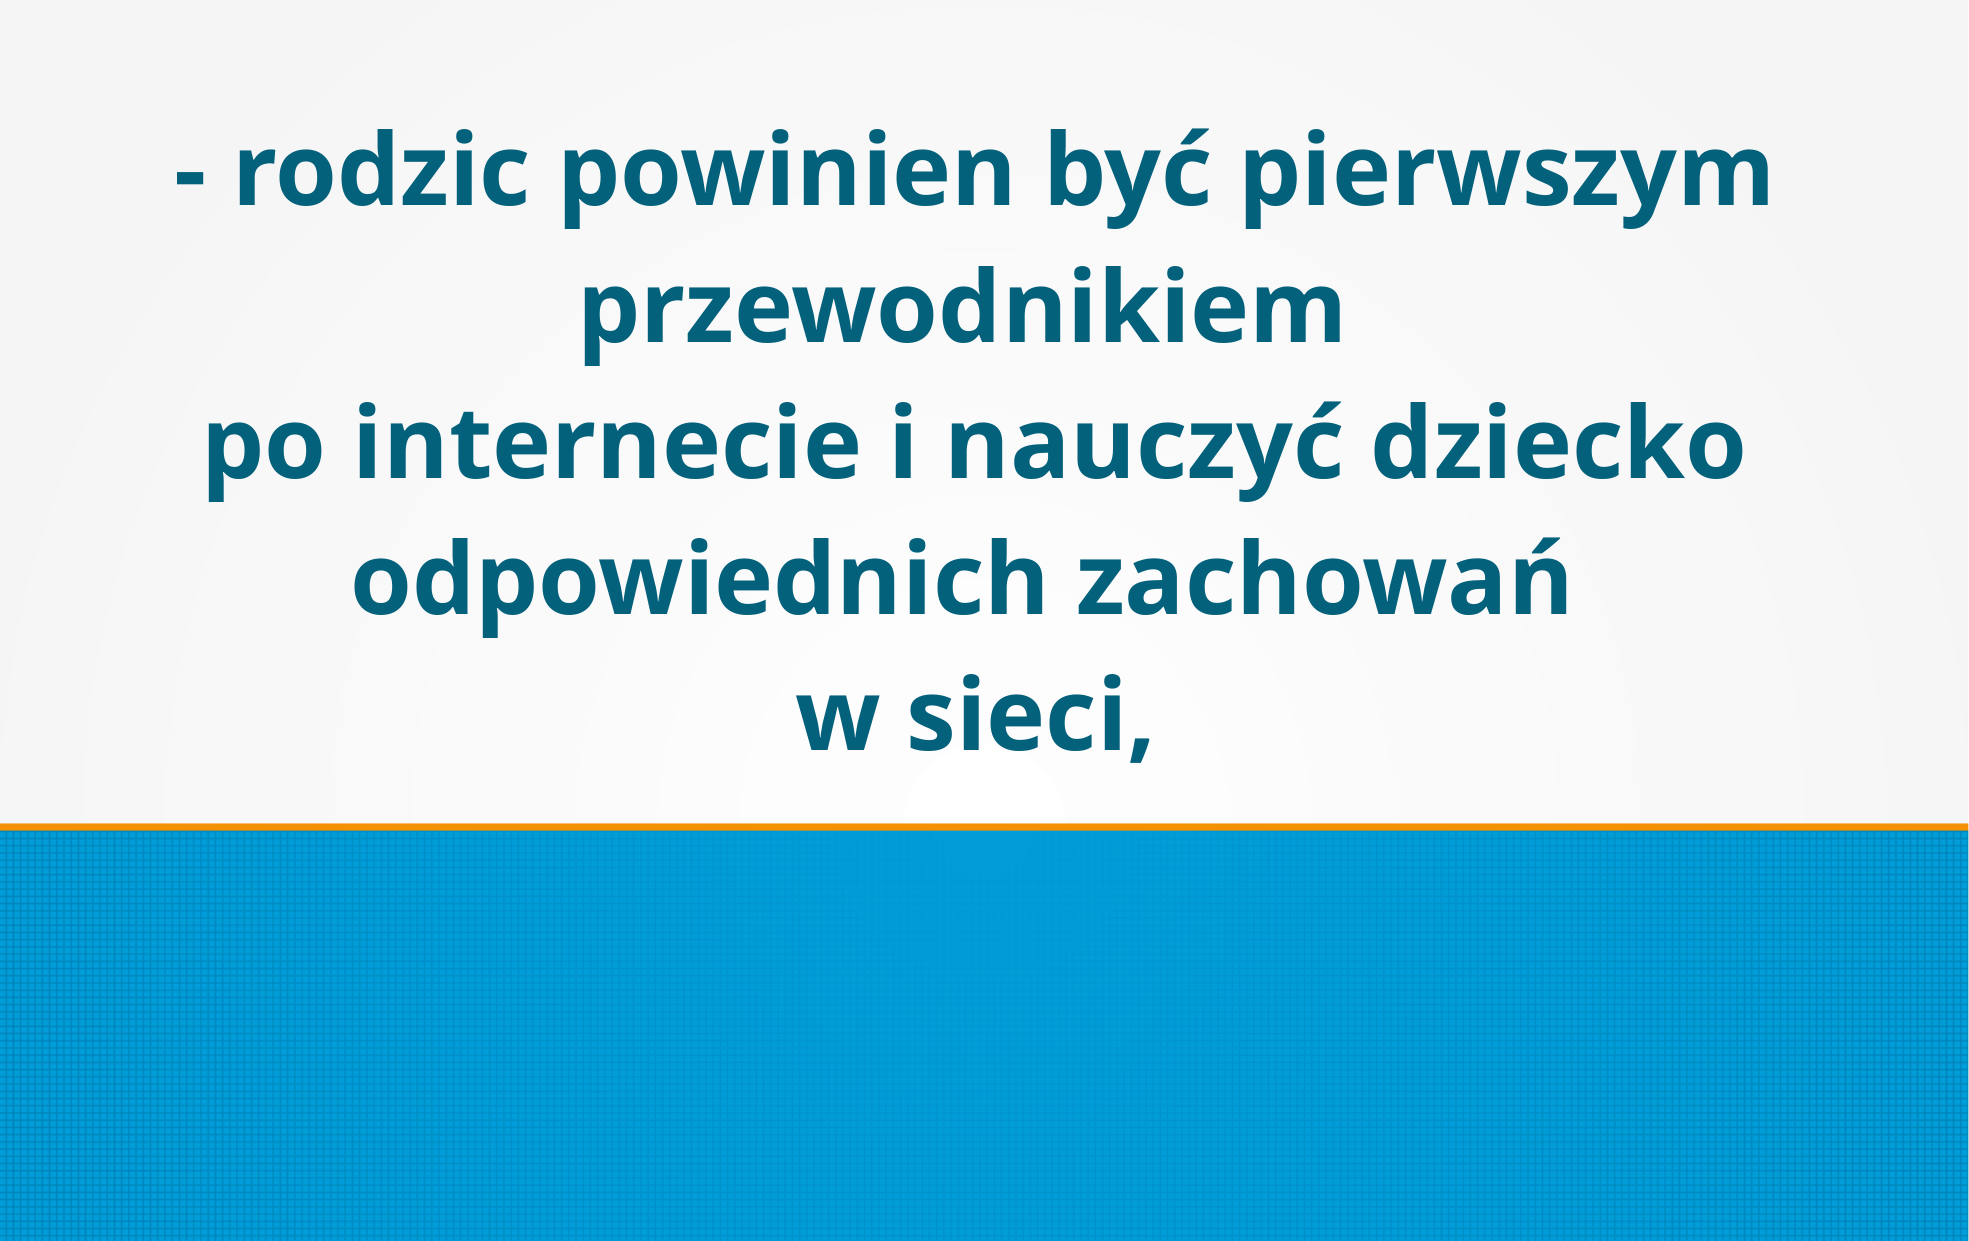

# - rodzic powinien być pierwszym przewodnikiem po internecie i nauczyć dziecko odpowiednich zachowań w sieci,